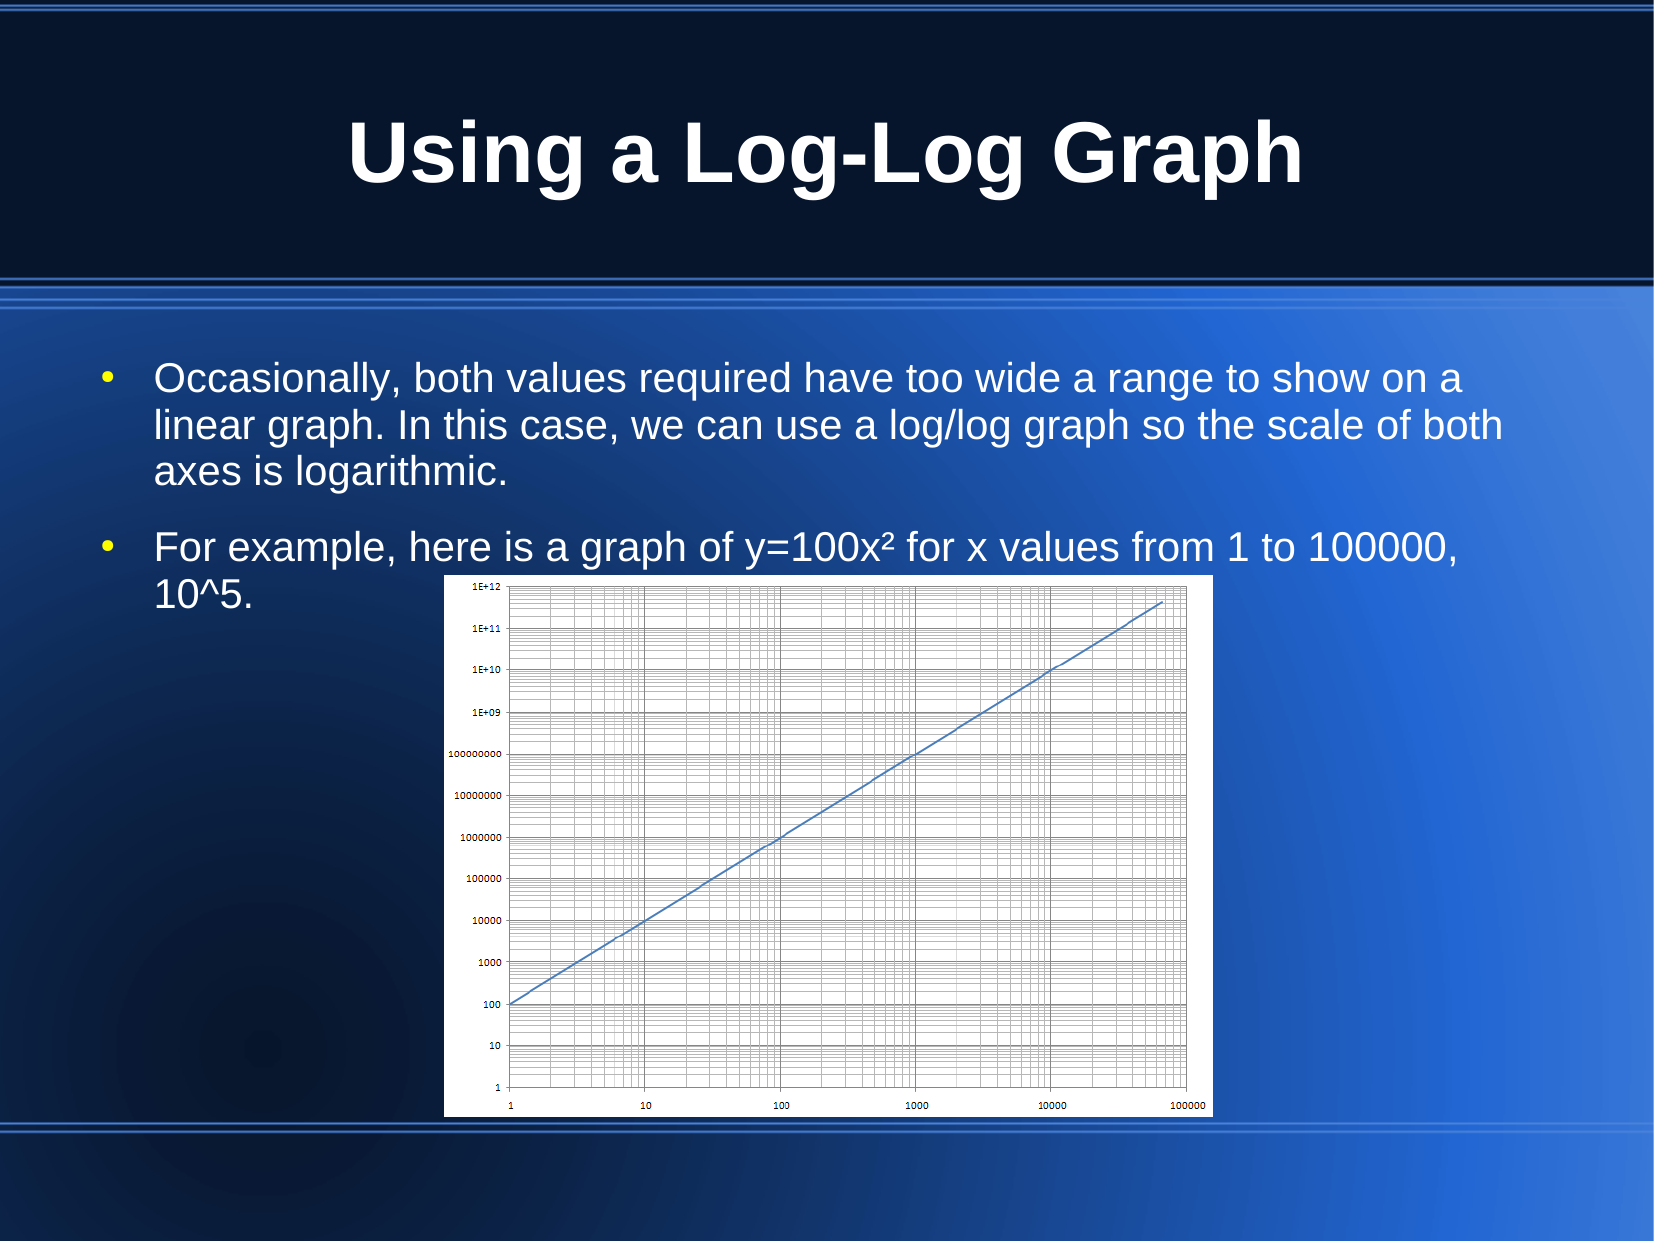

# Using a Log-Log Graph
Occasionally, both values required have too wide a range to show on a linear graph. In this case, we can use a log/log graph so the scale of both axes is logarithmic.
For example, here is a graph of y=100x² for x values from 1 to 100000, 10^5.